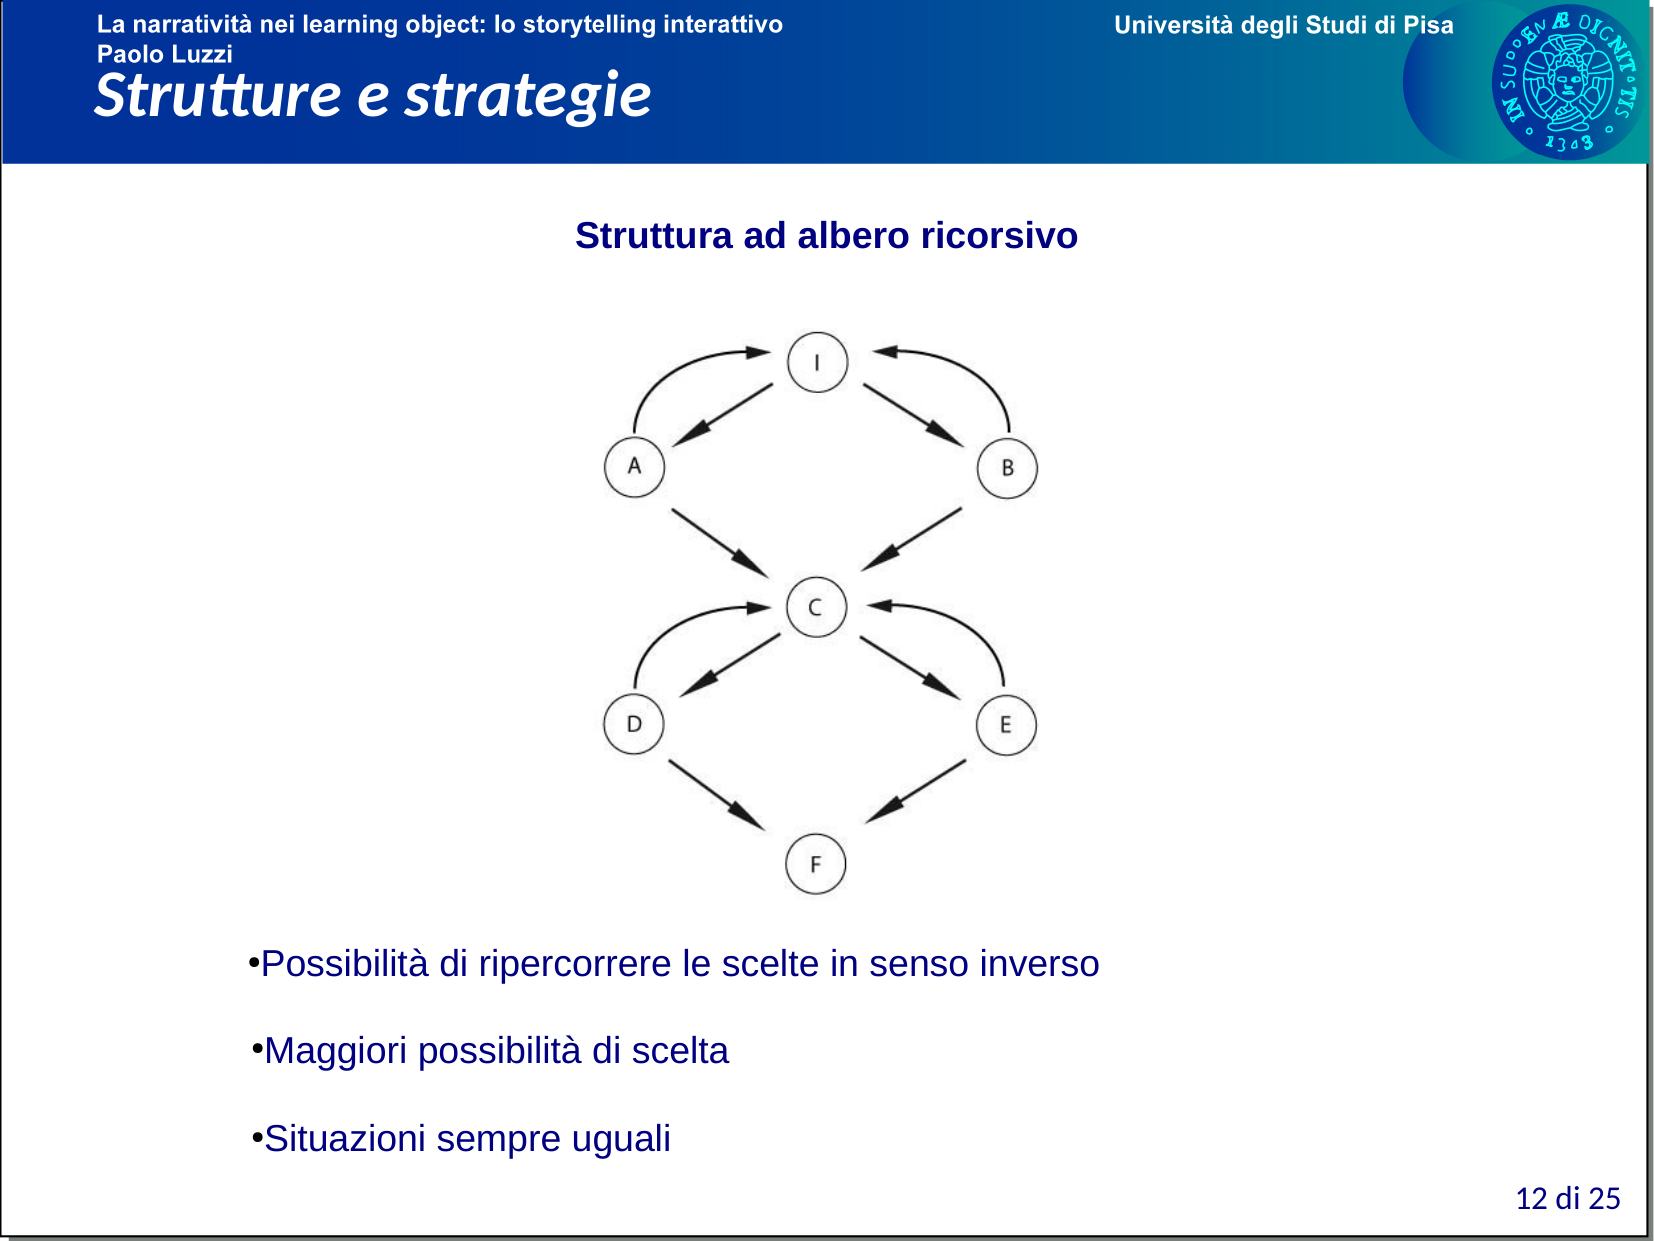

Strutture e strategie
Struttura ad albero ricorsivo
Possibilità di ripercorrere le scelte in senso inverso
Maggiori possibilità di scelta
Situazioni sempre uguali
12
12 di 25